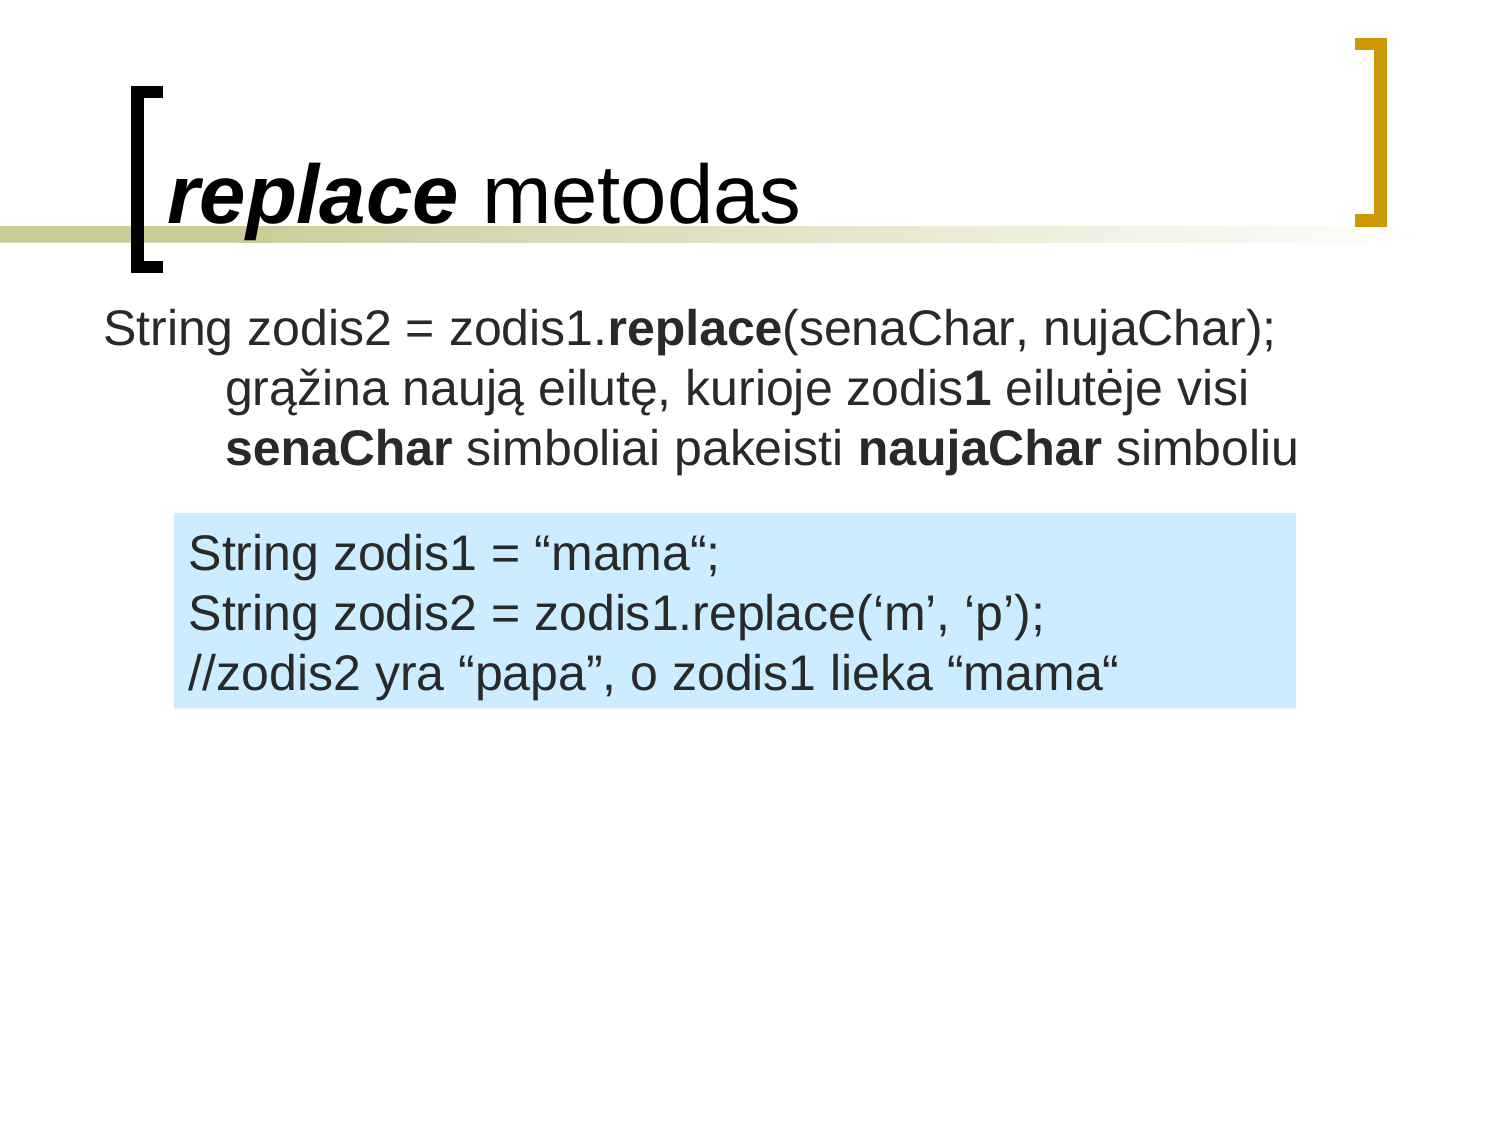

# replace metodas
String zodis2 = zodis1.replace(senaChar, nujaChar);
	grąžina naują eilutę, kurioje zodis1 eilutėje visi senaChar simboliai pakeisti naujaChar simboliu
String zodis1 = “mama“;
String zodis2 = zodis1.replace(‘m’, ‘p’);
//zodis2 yra “papa”, o zodis1 lieka “mama“